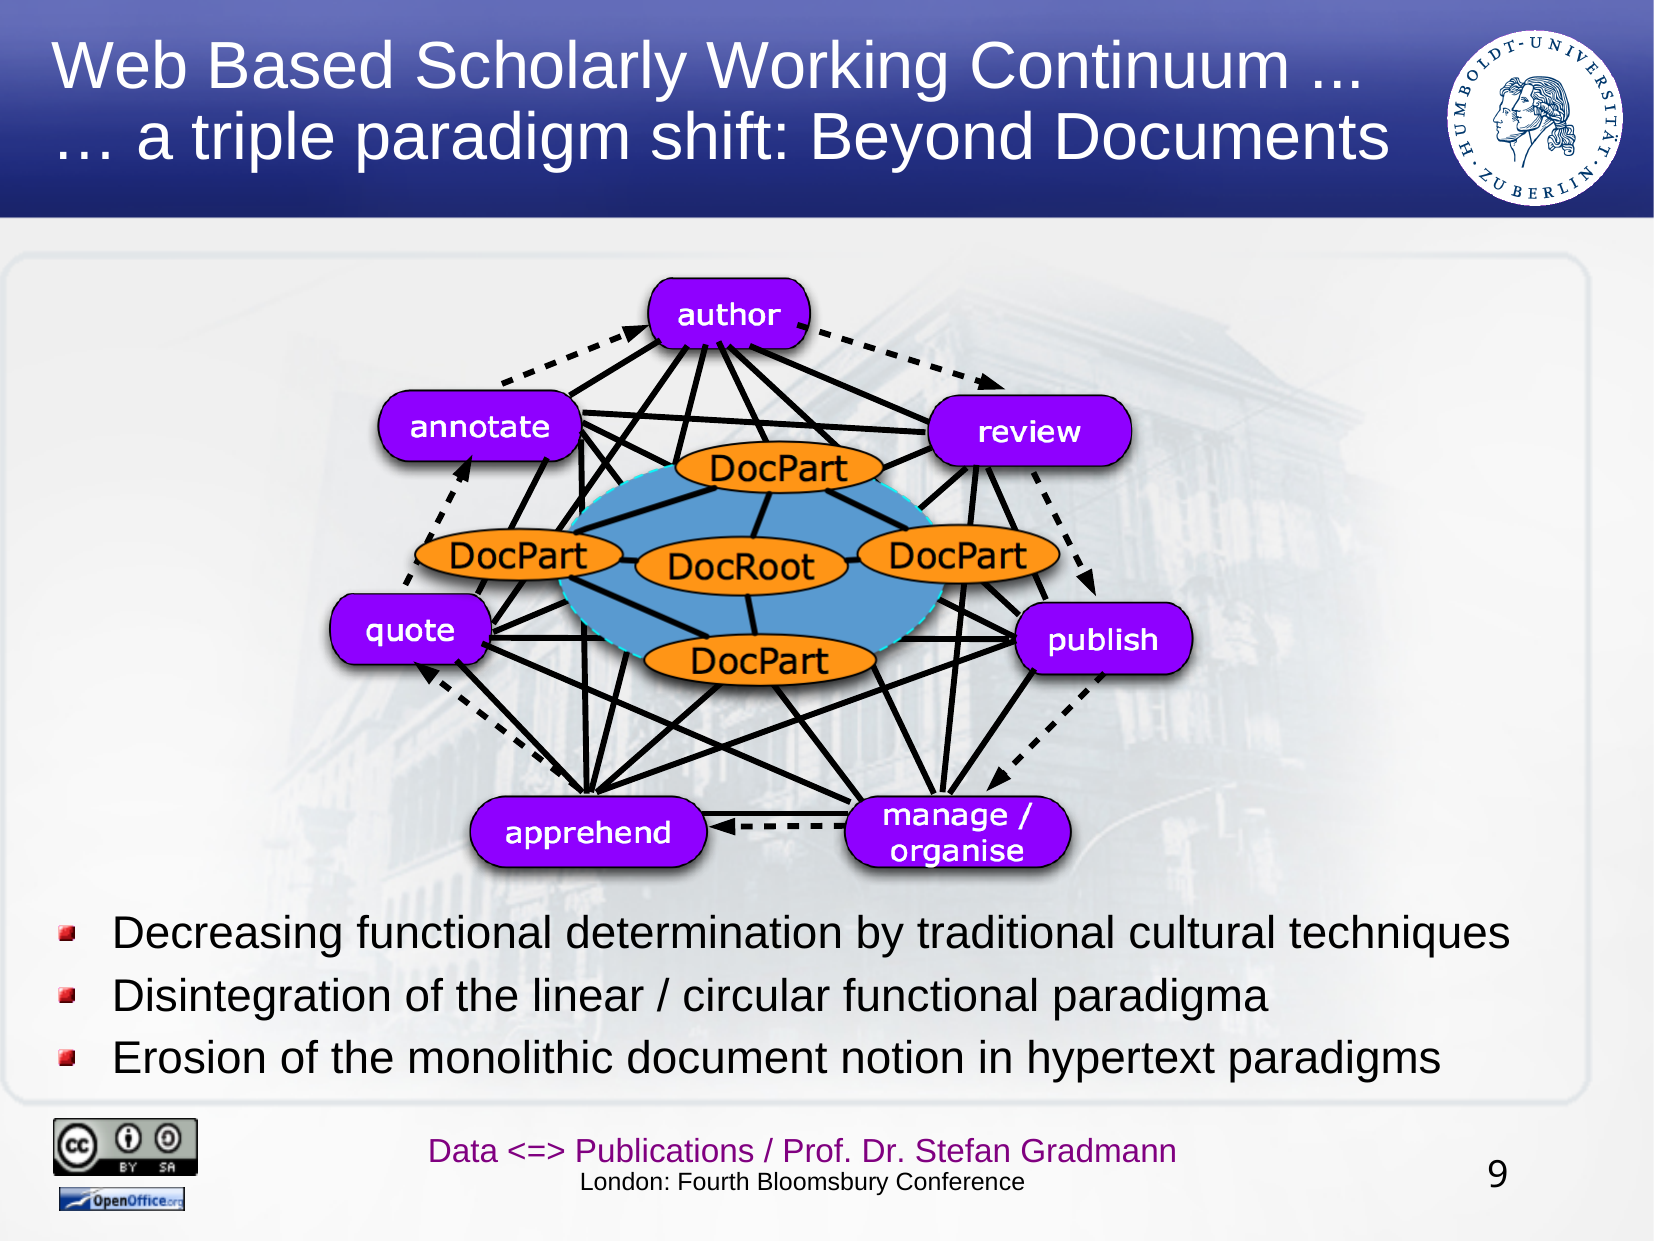

Web Based Scholarly Working Continuum ...
… a triple paradigm shift: Beyond Documents
# Decreasing functional determination by traditional cultural techniques
Disintegration of the linear / circular functional paradigma
Erosion of the monolithic document notion in hypertext paradigms
Data <=> Publications / Prof. Dr. Stefan Gradmann